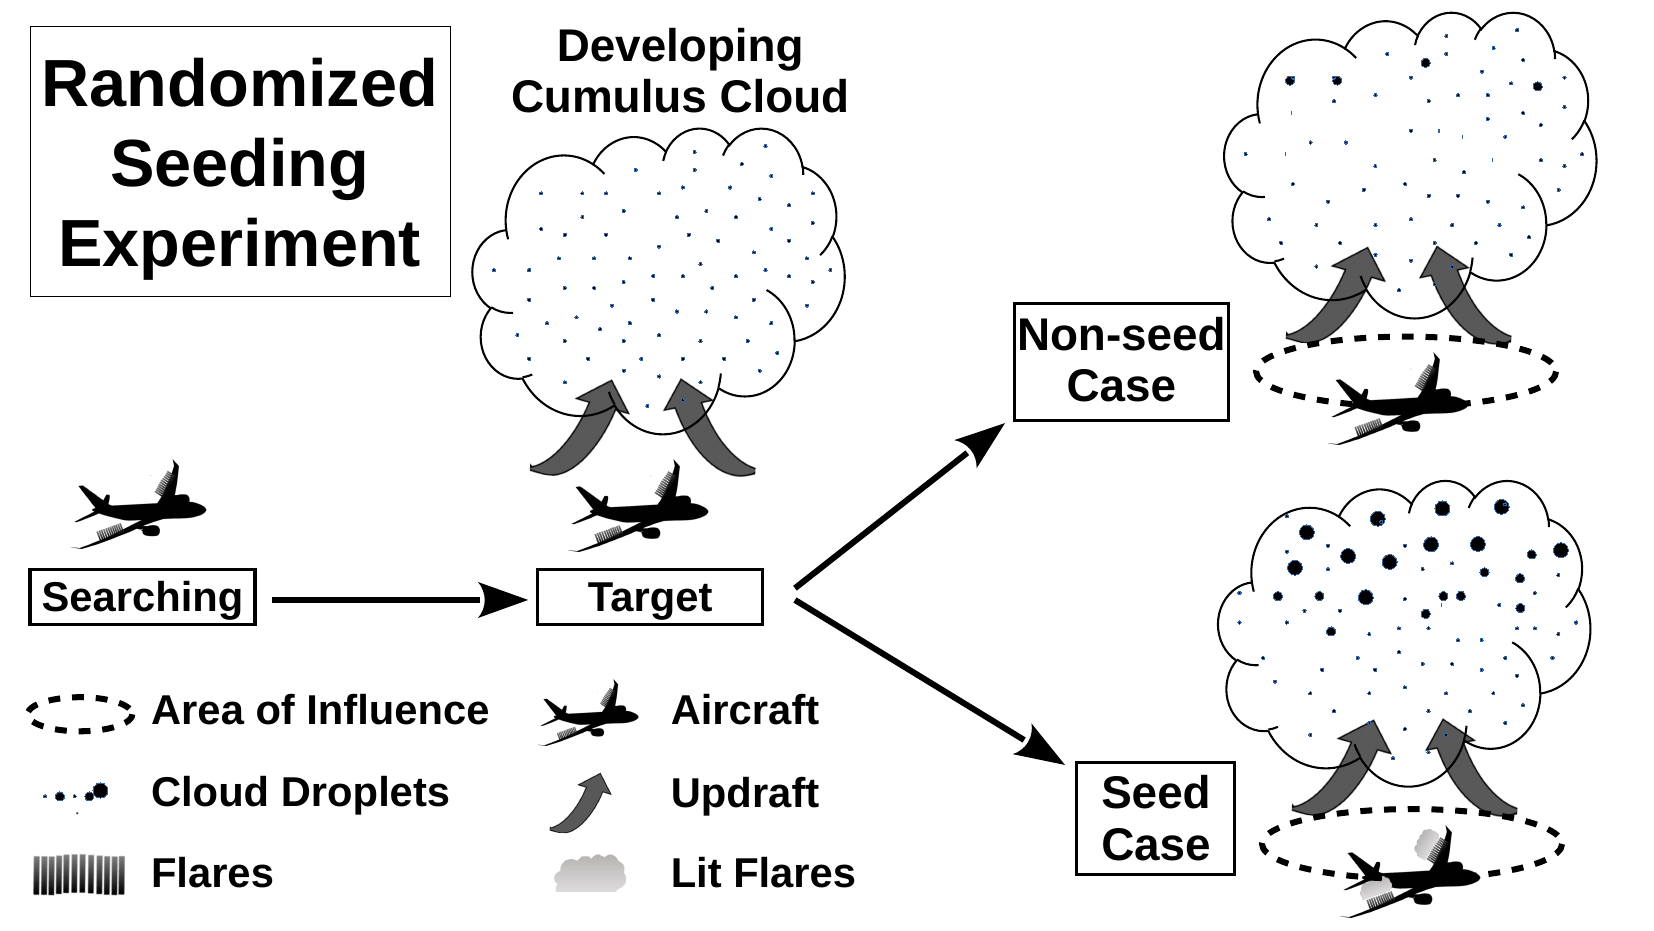

Developing
Cumulus Cloud
Randomized Seeding Experiment
v
v
Non-seed
Case
Searching
Target
v
Area of Influence
Aircraft
Cloud Droplets
Seed
Case
Updraft
Flares
Lit Flares